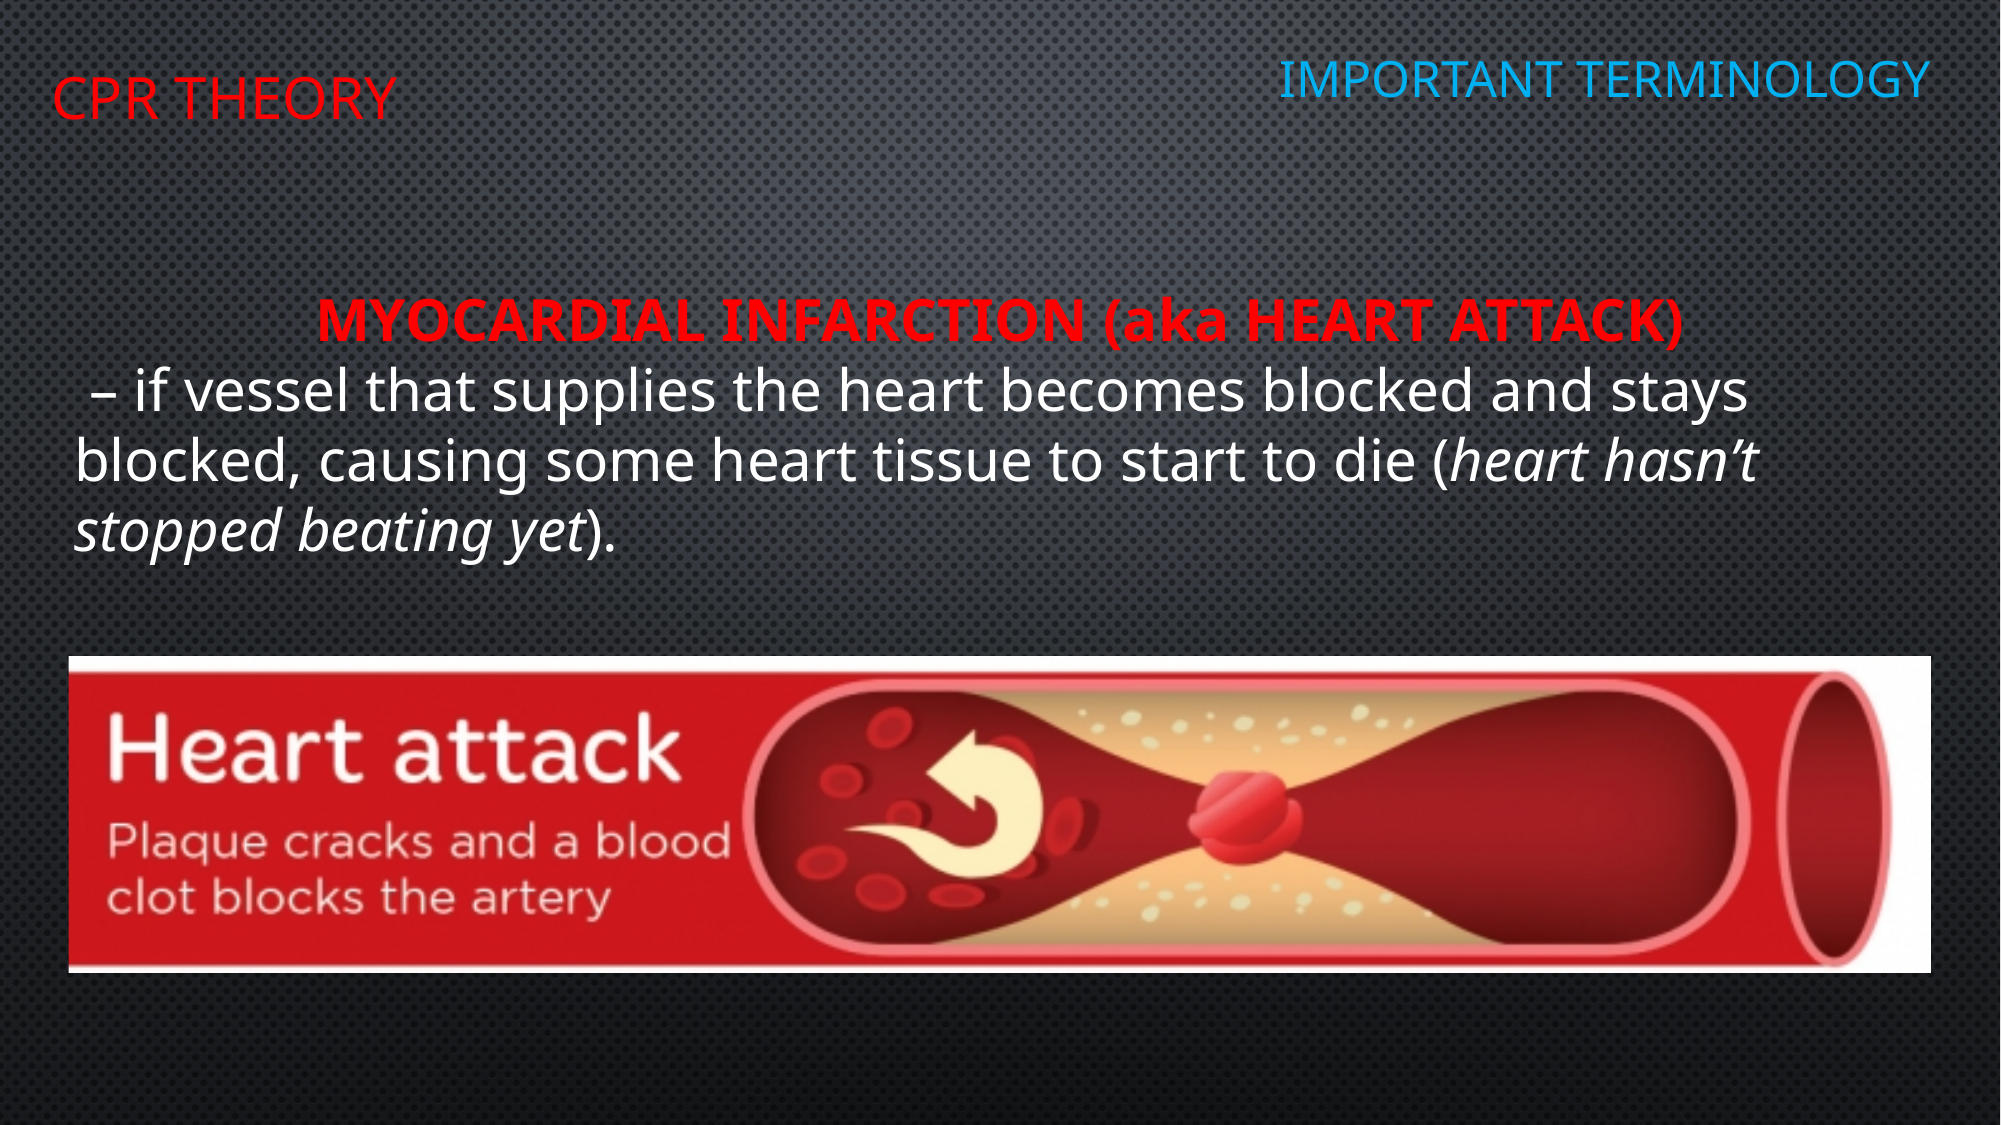

IMPORTANT TERMINOLOGY
CPR Theory
MYOCARDIAL INFARCTION (aka HEART ATTACK)
 – if vessel that supplies the heart becomes blocked and stays blocked, causing some heart tissue to start to die (heart hasn’t stopped beating yet).